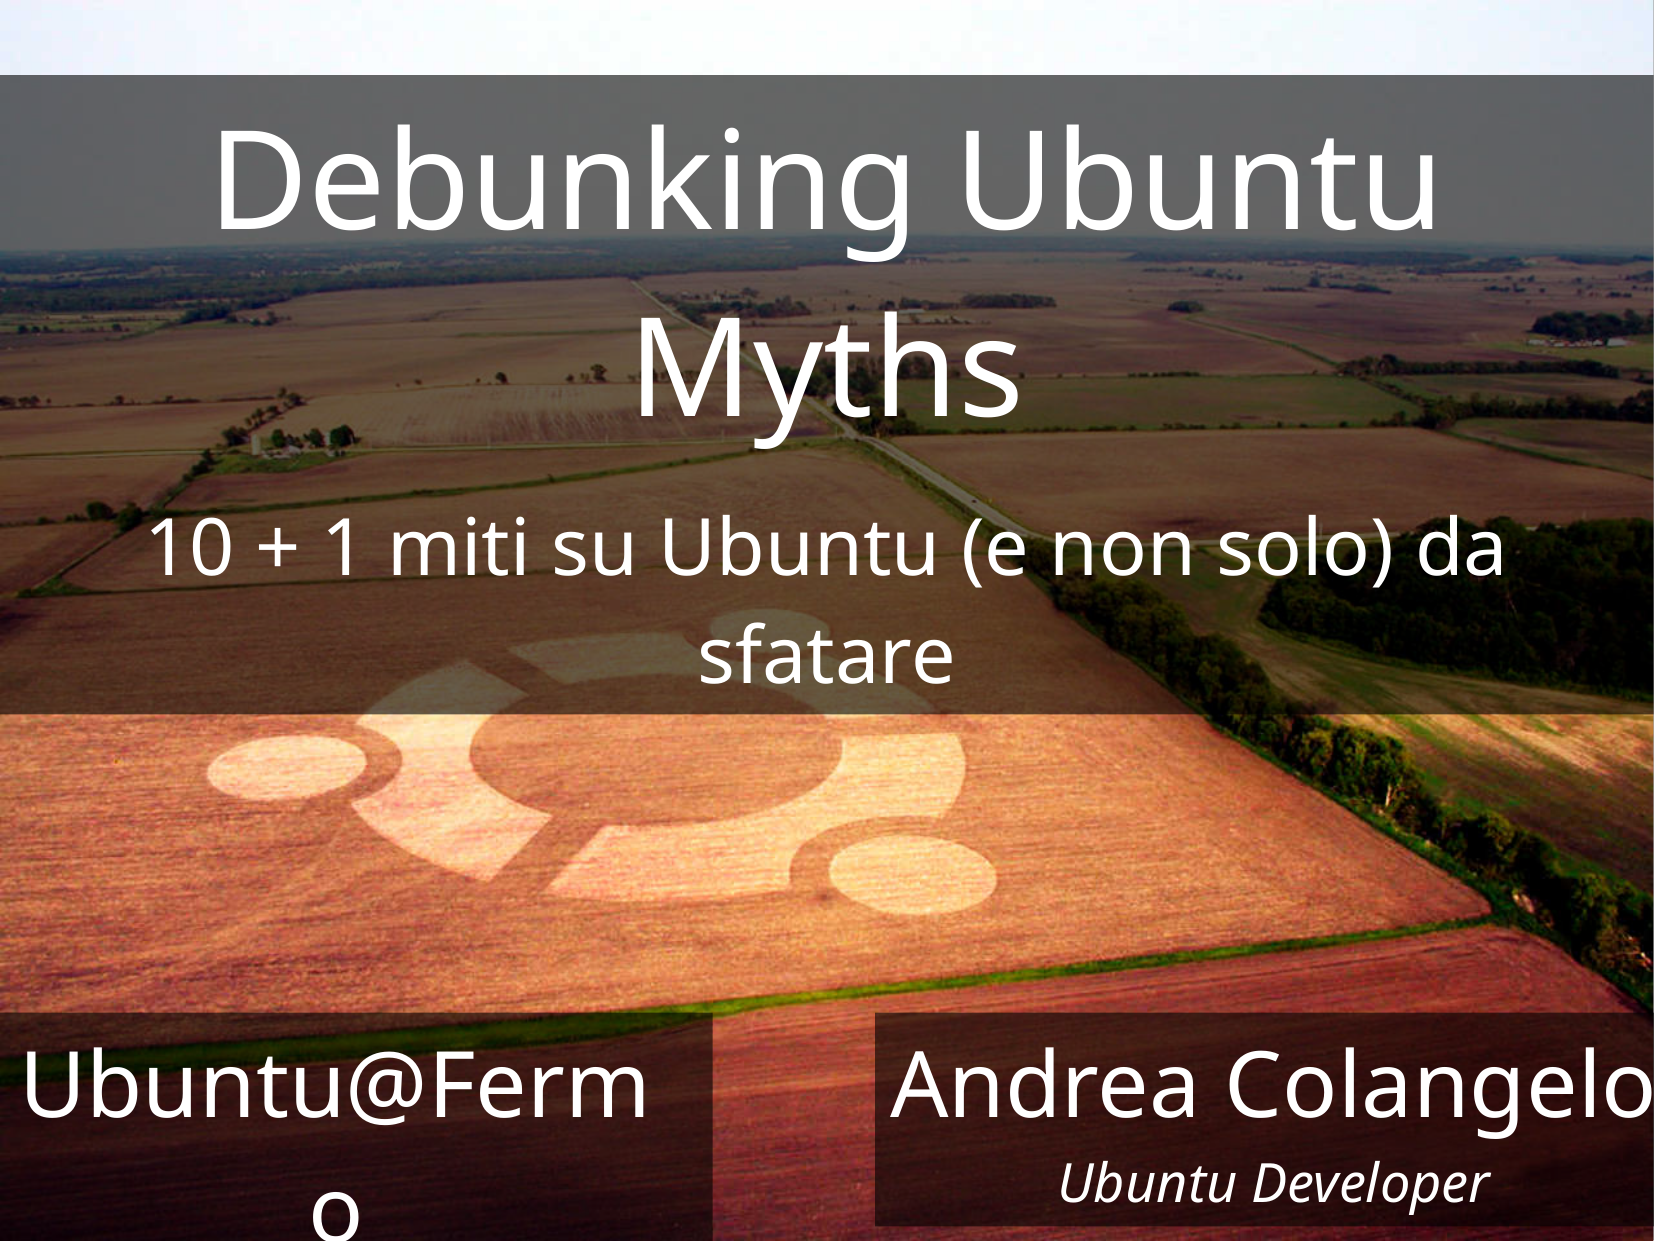

Debunking Ubuntu Myths
10 + 1 miti su Ubuntu (e non solo) da sfatare
Ubuntu@Fermo
Fermo – 22 gennaio 2011
Andrea Colangelo
Ubuntu Developer